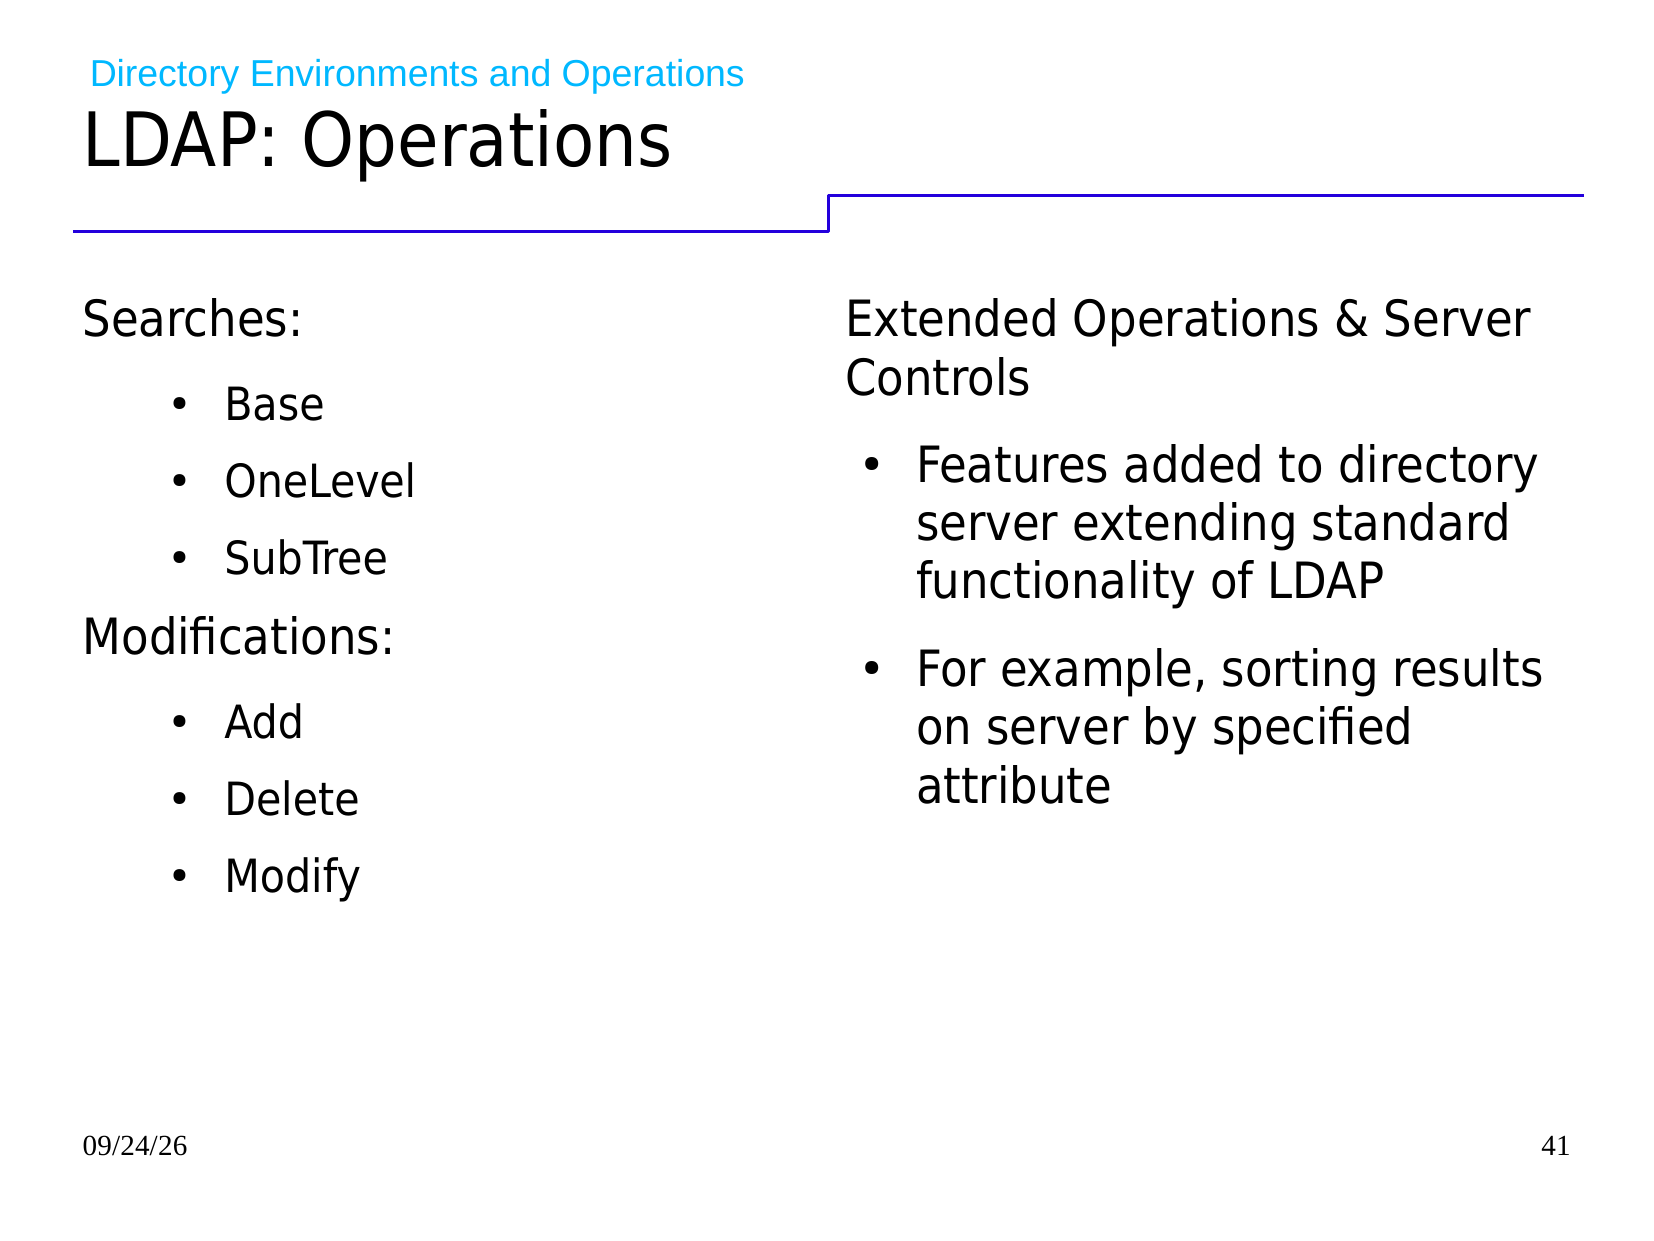

Directory Environments and Operations
# LDAP: Operations
Searches:
Base
OneLevel
SubTree
Modifications:
Add
Delete
Modify
Extended Operations & Server Controls
Features added to directory server extending standard functionality of LDAP
For example, sorting results on server by specified attribute
41